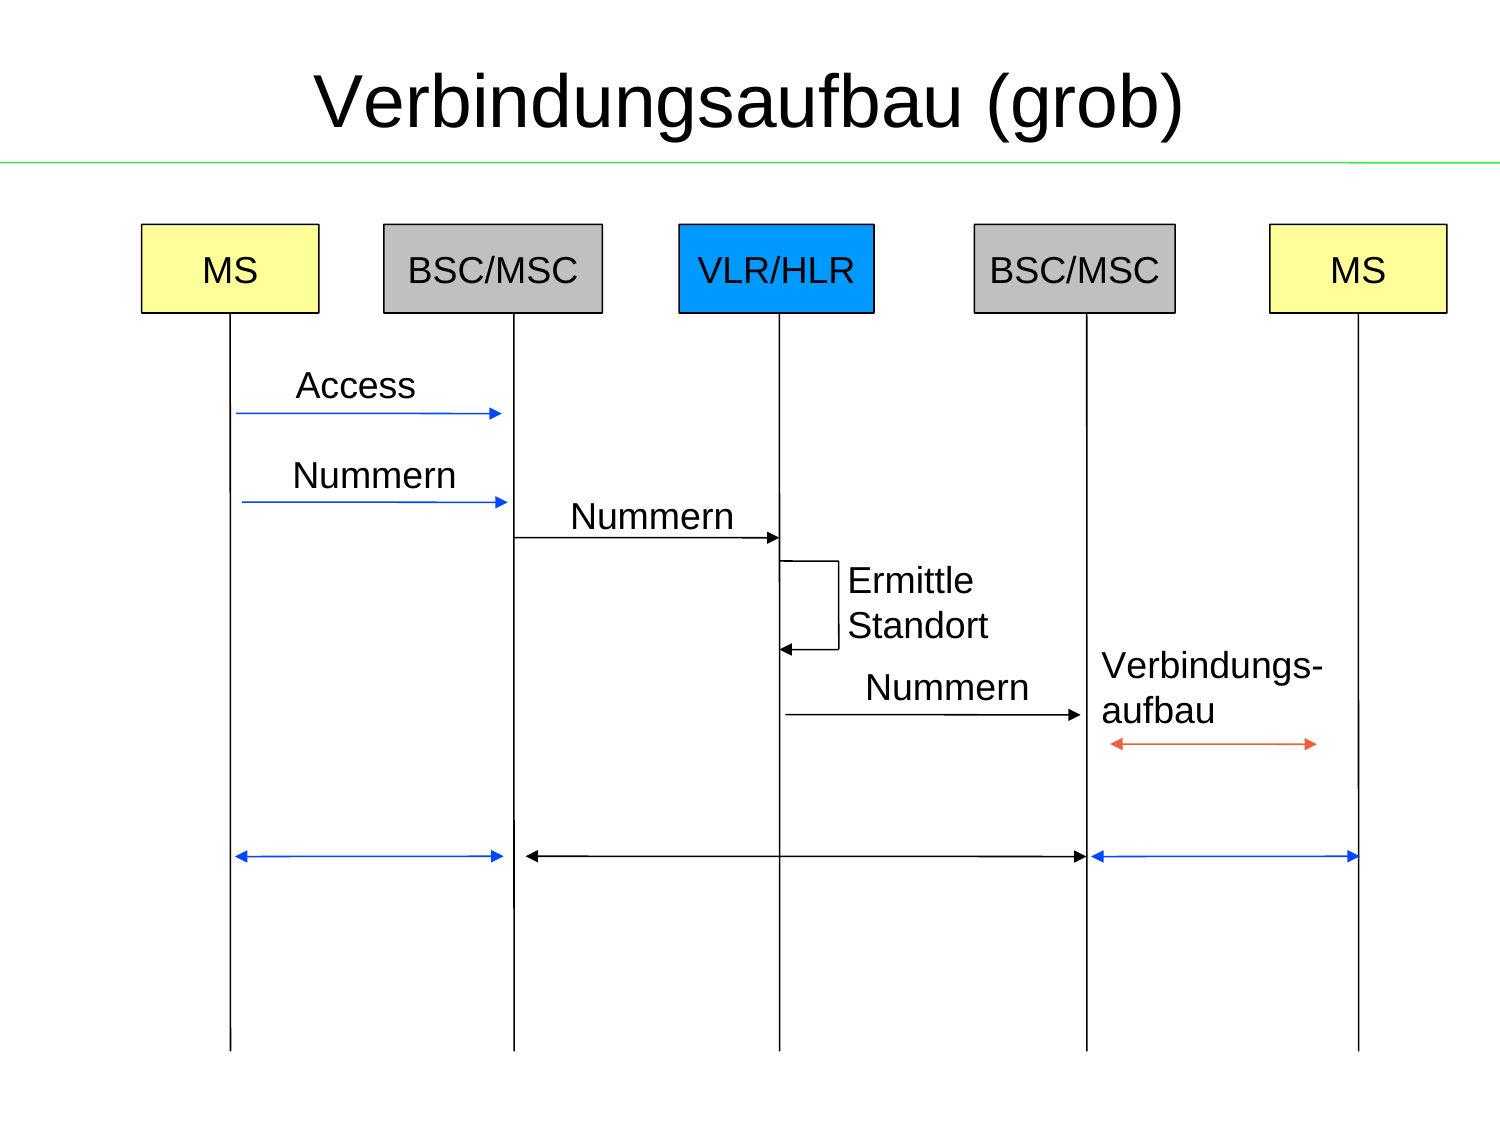

# Verbindungsaufbau (grob)‏
MS
BSC/MSC
VLR/HLR
BSC/MSC
MS
Access
Nummern
Nummern
Ermittle
Standort
Verbindungs-
aufbau
Nummern